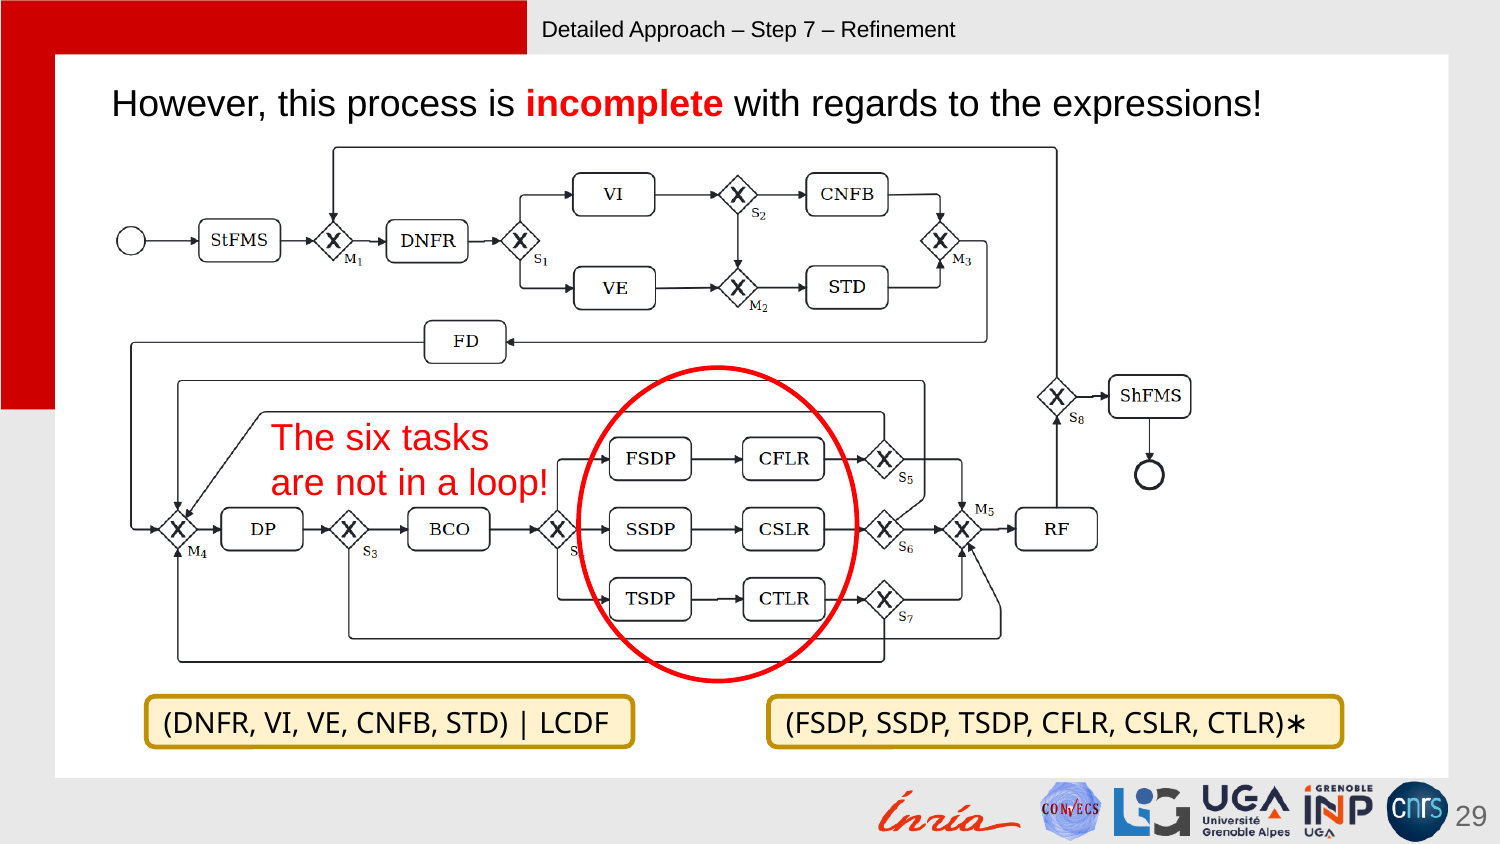

# Detailed Approach – Step 7 – Refinement
However, this process is incomplete with regards to the expressions!
The six tasks
are not in a loop!
(DNFR, VI, VE, CNFB, STD) | LCDF
(FSDP, SSDP, TSDP, CFLR, CSLR, CTLR)∗
29